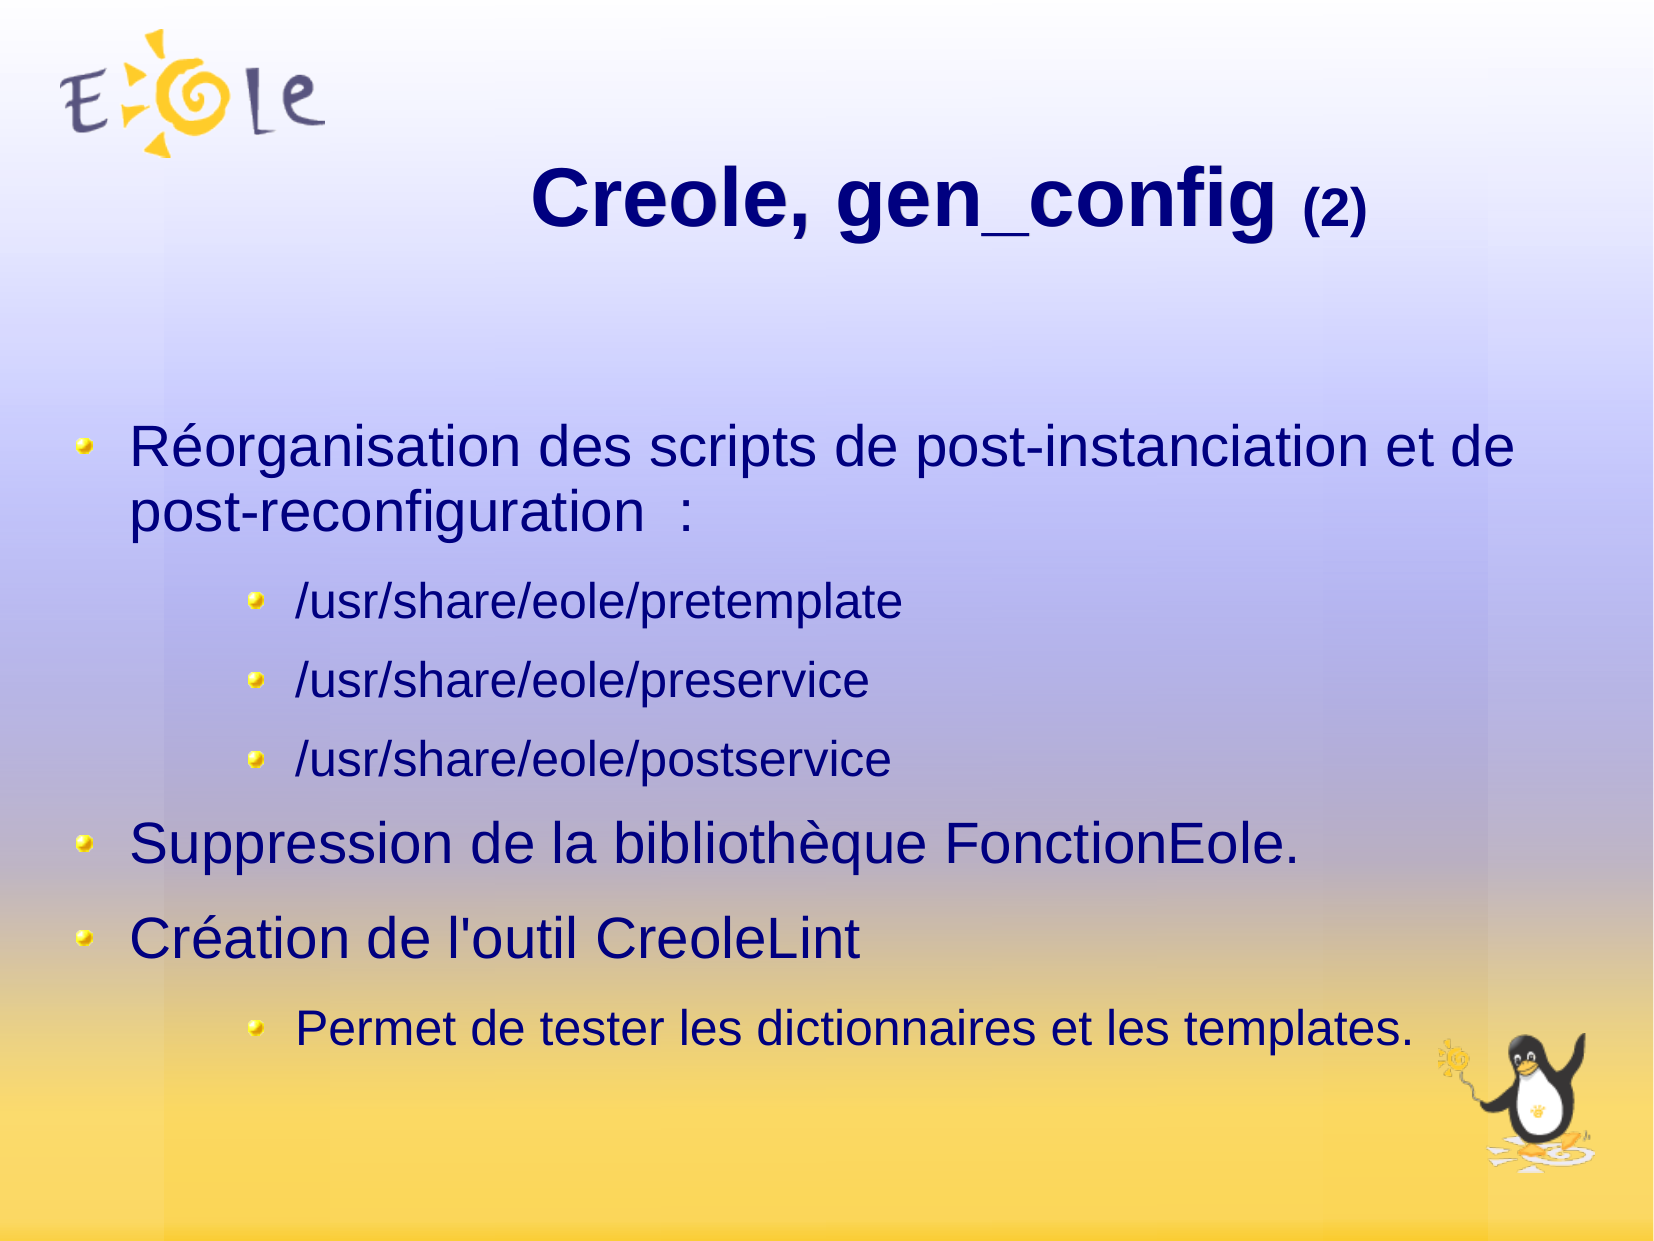

Creole, gen_config (2)
# Réorganisation des scripts de post-instanciation et de post-reconfiguration :
/usr/share/eole/pretemplate
/usr/share/eole/preservice
/usr/share/eole/postservice
Suppression de la bibliothèque FonctionEole.
Création de l'outil CreoleLint
Permet de tester les dictionnaires et les templates.